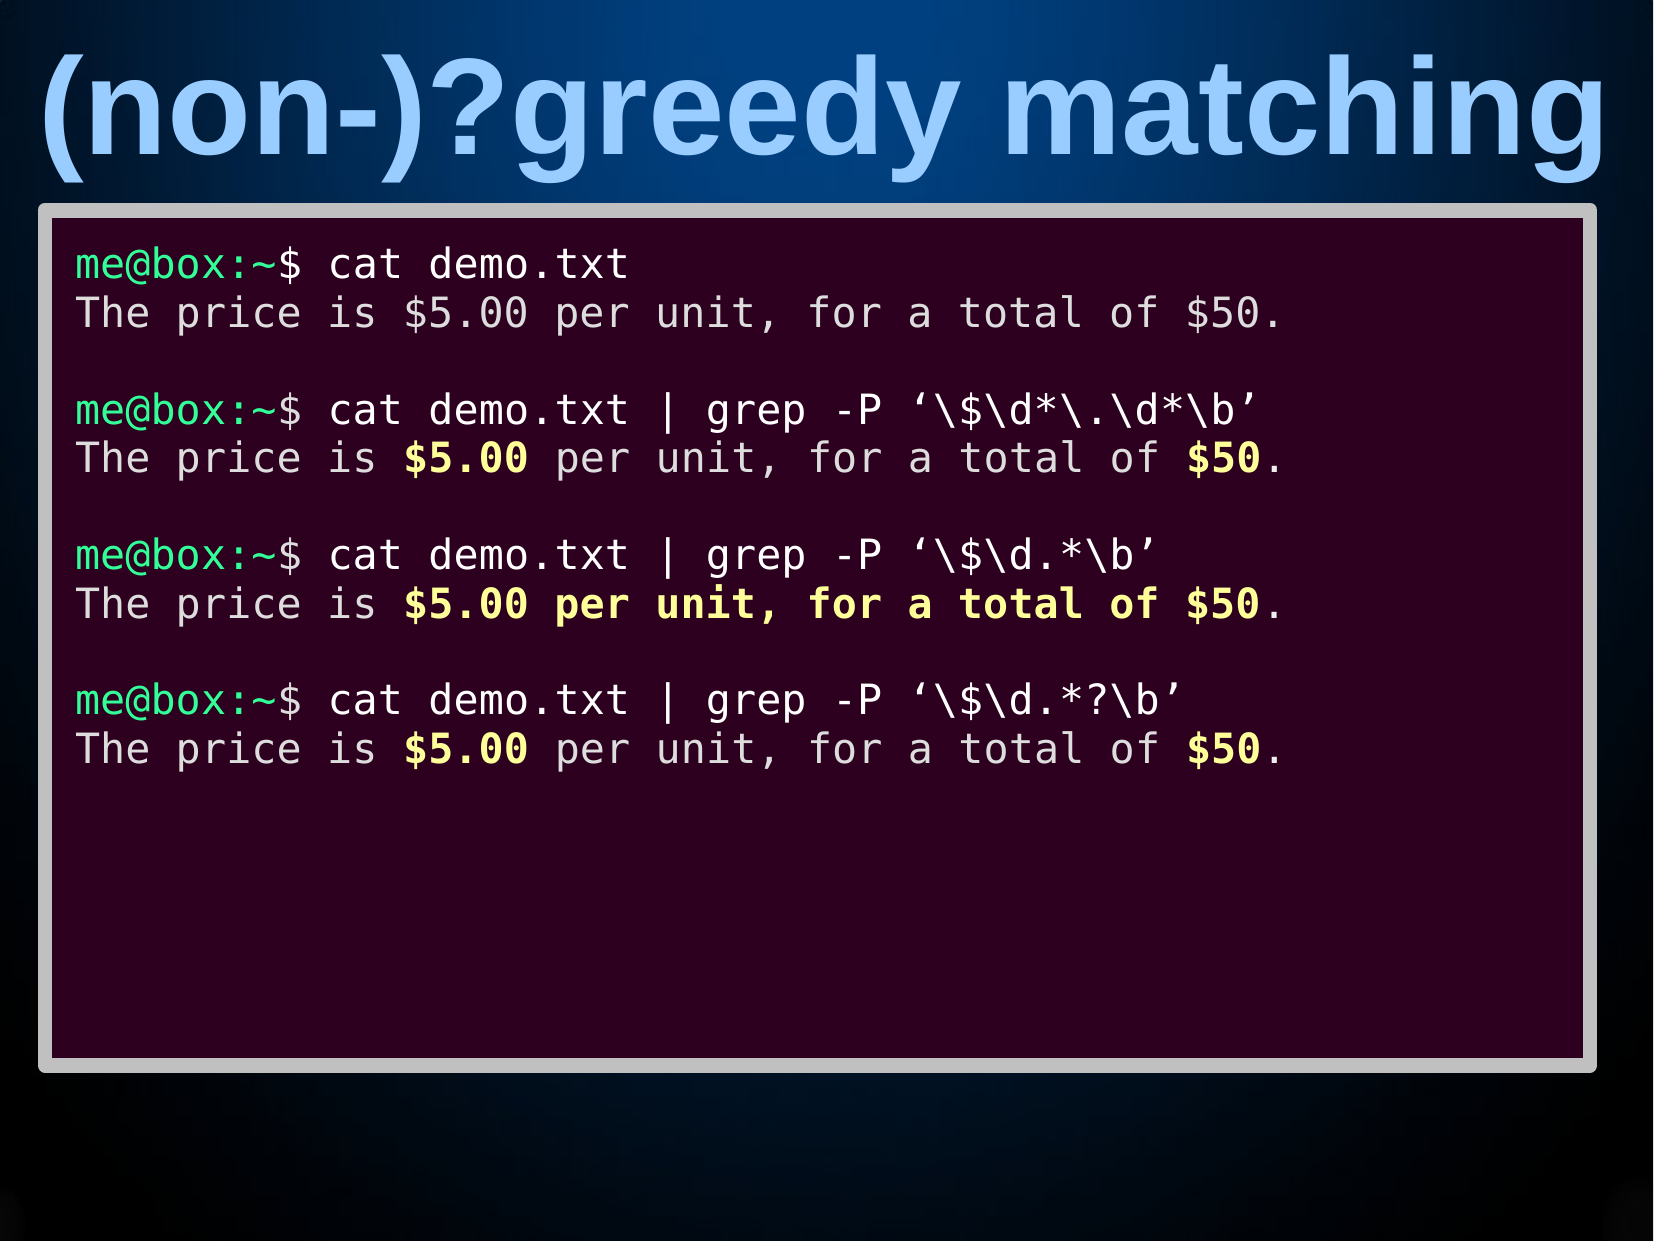

# (non-)?greedy matching
me@box:~$ cat demo.txt
The price is $5.00 per unit, for a total of $50.
me@box:~$ cat demo.txt | grep -P ‘\$\d*\.\d*\b’
The price is $5.00 per unit, for a total of $50.
me@box:~$ cat demo.txt | grep -P ‘\$\d.*\b’
The price is $5.00 per unit, for a total of $50.
me@box:~$ cat demo.txt | grep -P ‘\$\d.*?\b’
The price is $5.00 per unit, for a total of $50.